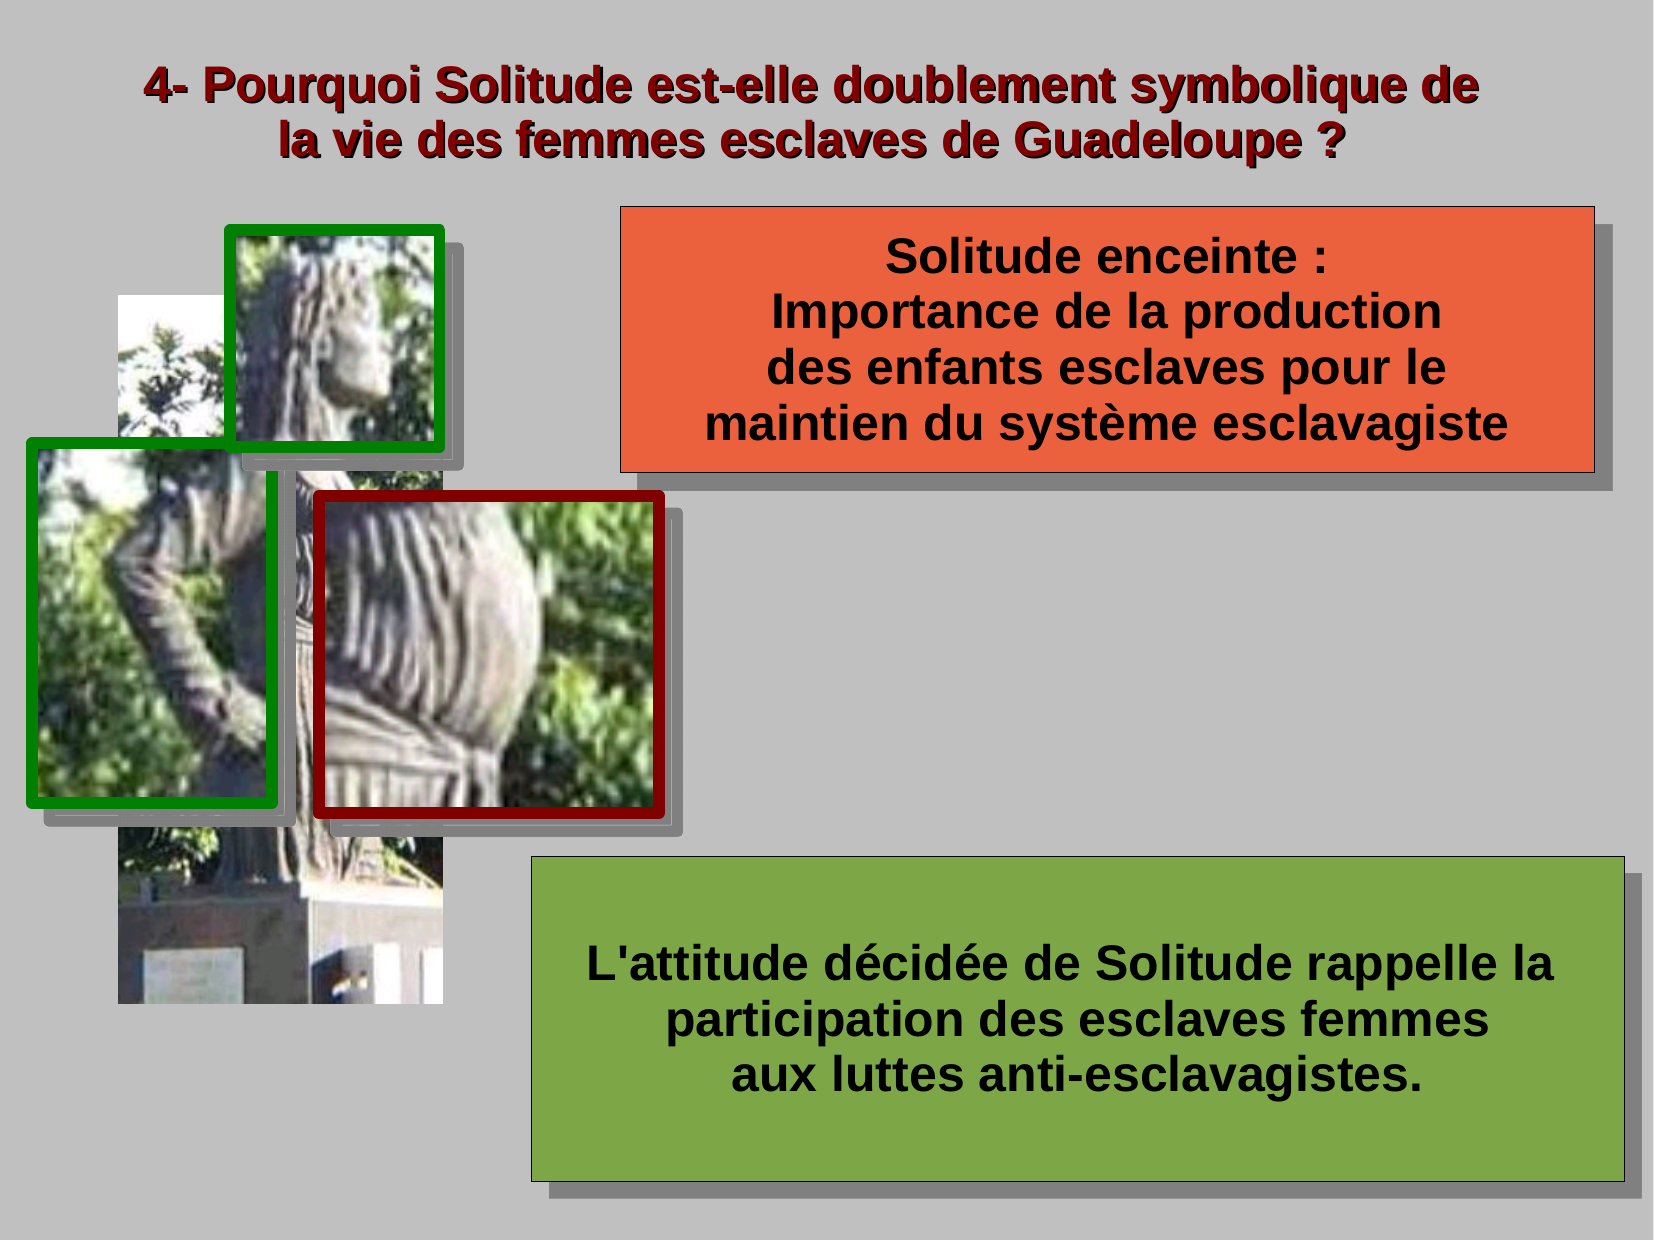

4- Pourquoi Solitude est-elle doublement symbolique de la vie des femmes esclaves de Guadeloupe ?
Solitude enceinte :
Importance de la production
des enfants esclaves pour le
maintien du système esclavagiste
L'attitude décidée de Solitude rappelle la
participation des esclaves femmes
aux luttes anti-esclavagistes.